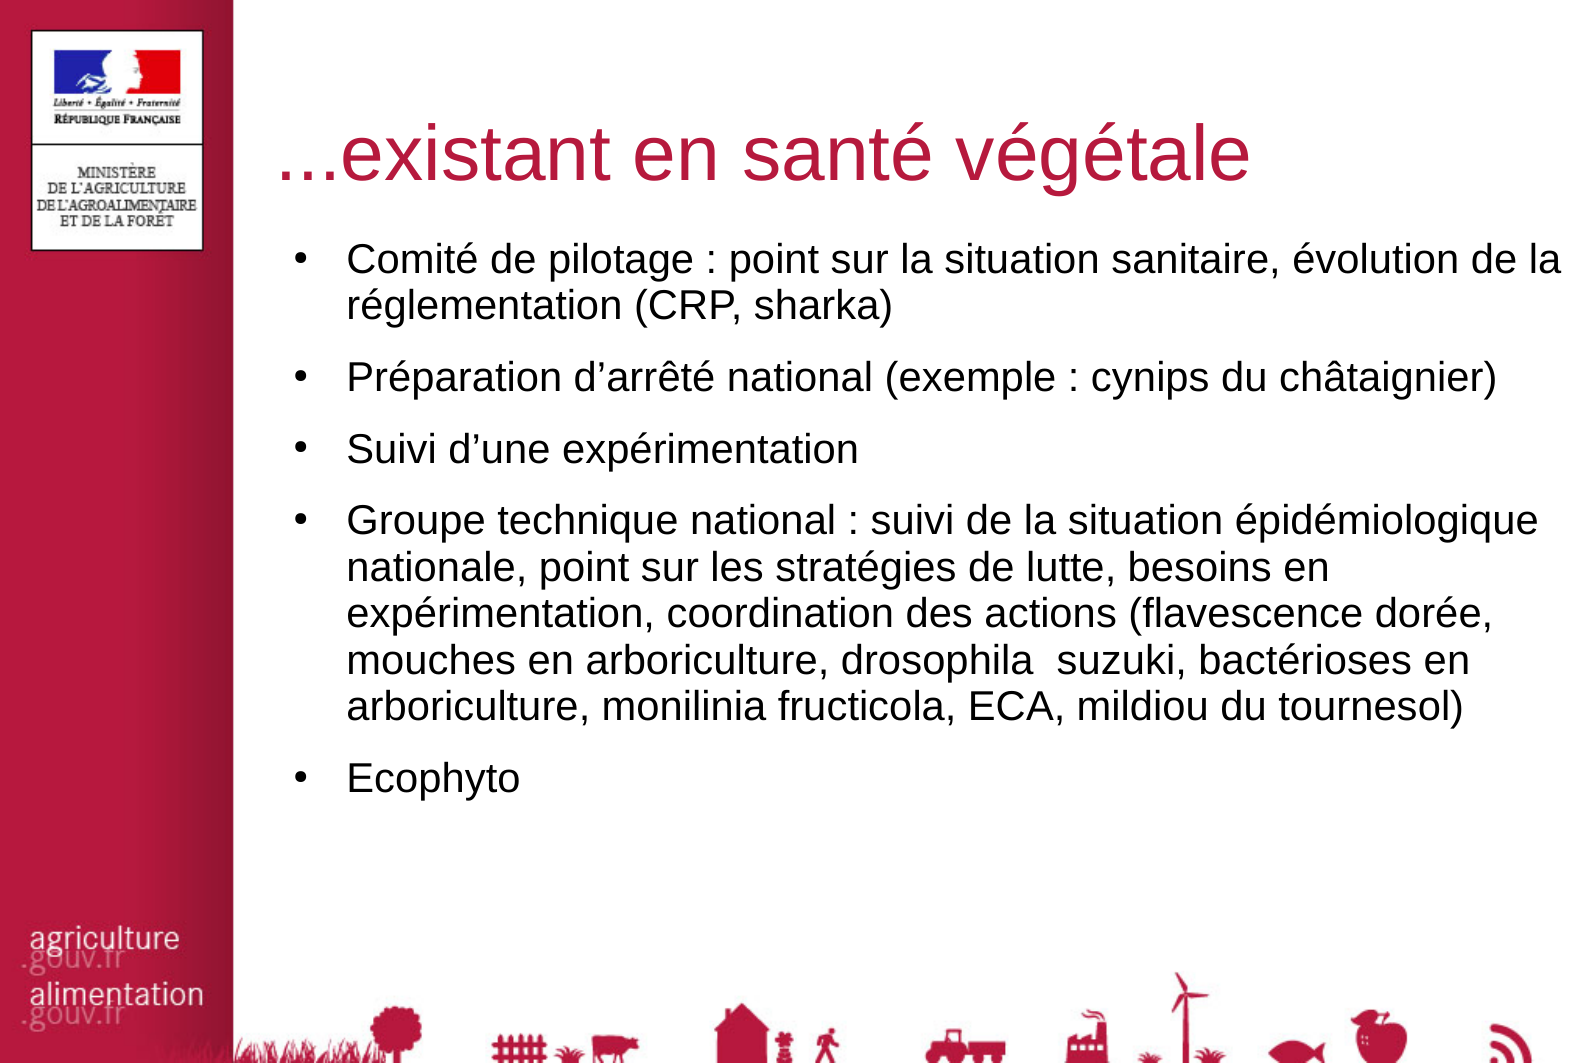

# ...existant en santé végétale
Comité de pilotage : point sur la situation sanitaire, évolution de la réglementation (CRP, sharka)
Préparation d’arrêté national (exemple : cynips du châtaignier)
Suivi d’une expérimentation
Groupe technique national : suivi de la situation épidémiologique nationale, point sur les stratégies de lutte, besoins en expérimentation, coordination des actions (flavescence dorée, mouches en arboriculture, drosophila suzuki, bactérioses en arboriculture, monilinia fructicola, ECA, mildiou du tournesol)
Ecophyto